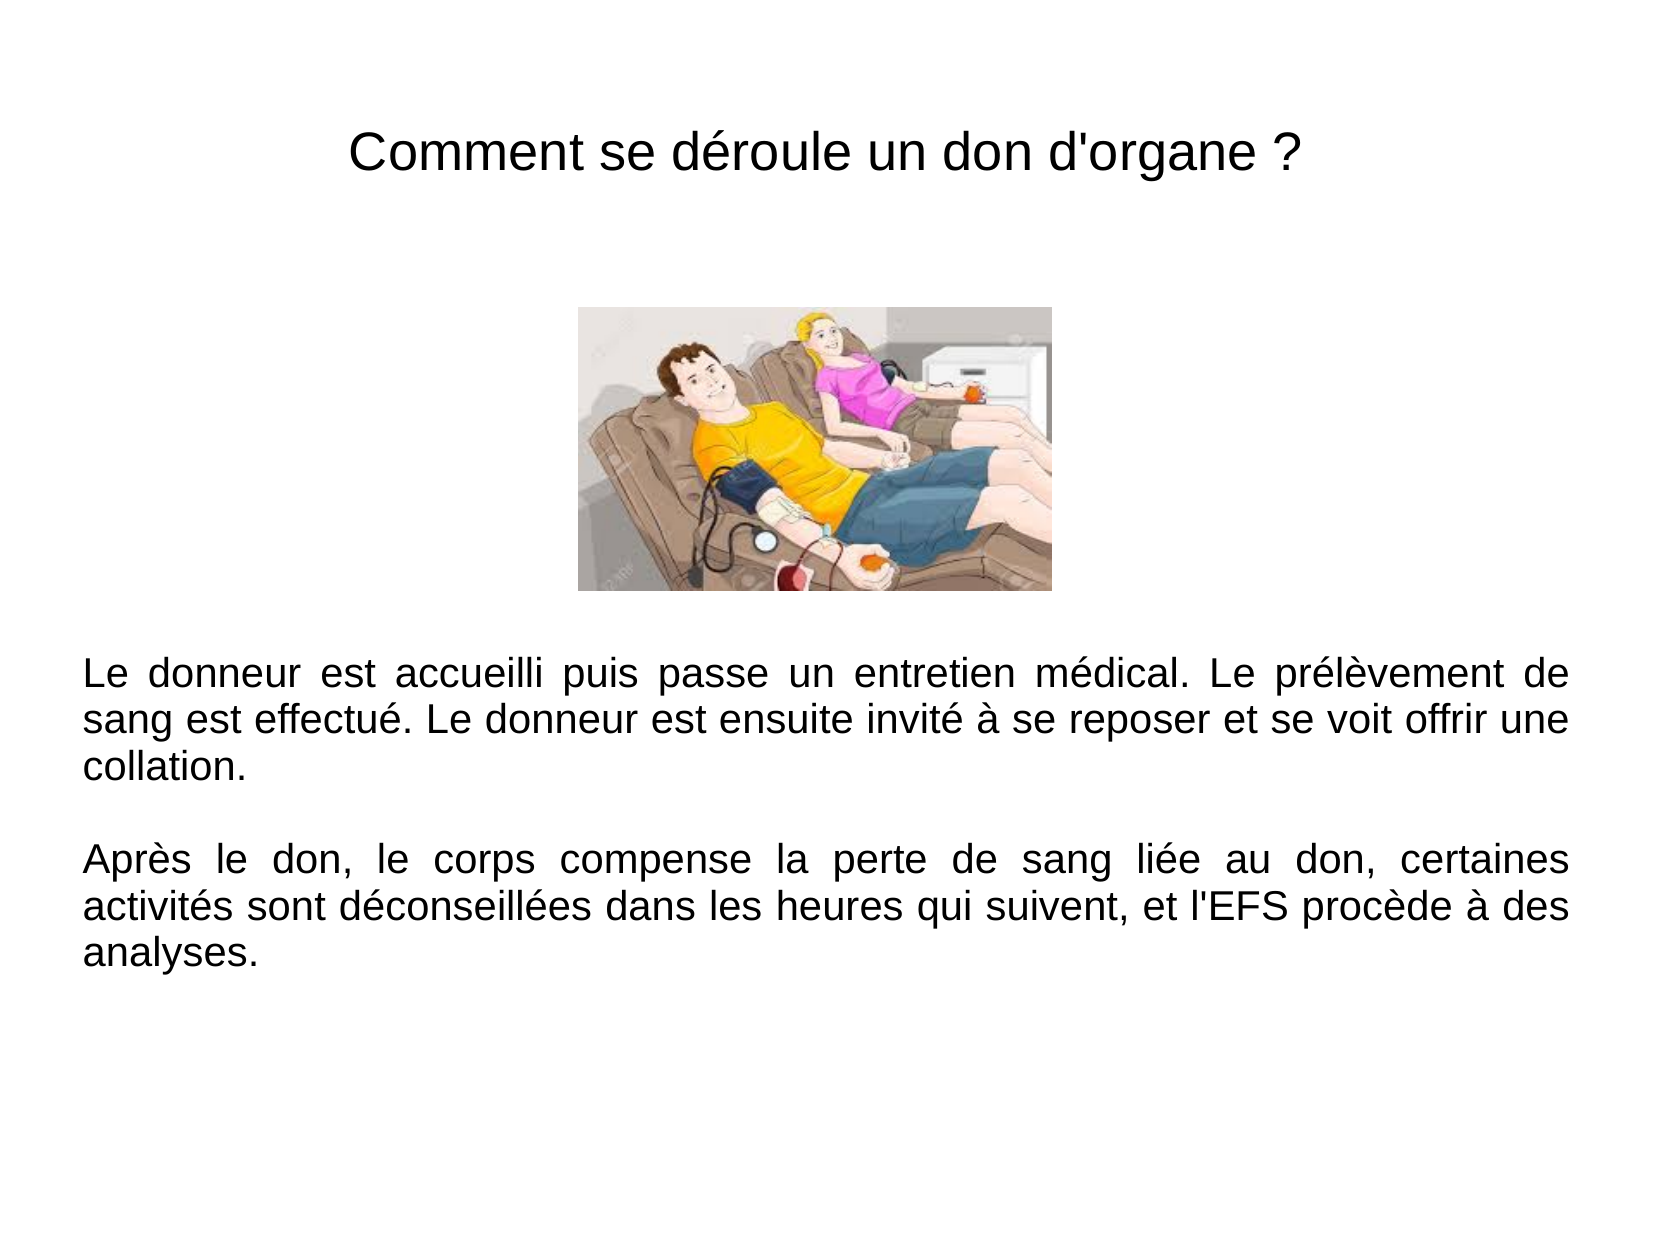

# Comment se déroule un don d'organe ?
Le donneur est accueilli puis passe un entretien médical. Le prélèvement de sang est effectué. Le donneur est ensuite invité à se reposer et se voit offrir une collation.
Après le don, le corps compense la perte de sang liée au don, certaines activités sont déconseillées dans les heures qui suivent, et l'EFS procède à des analyses.